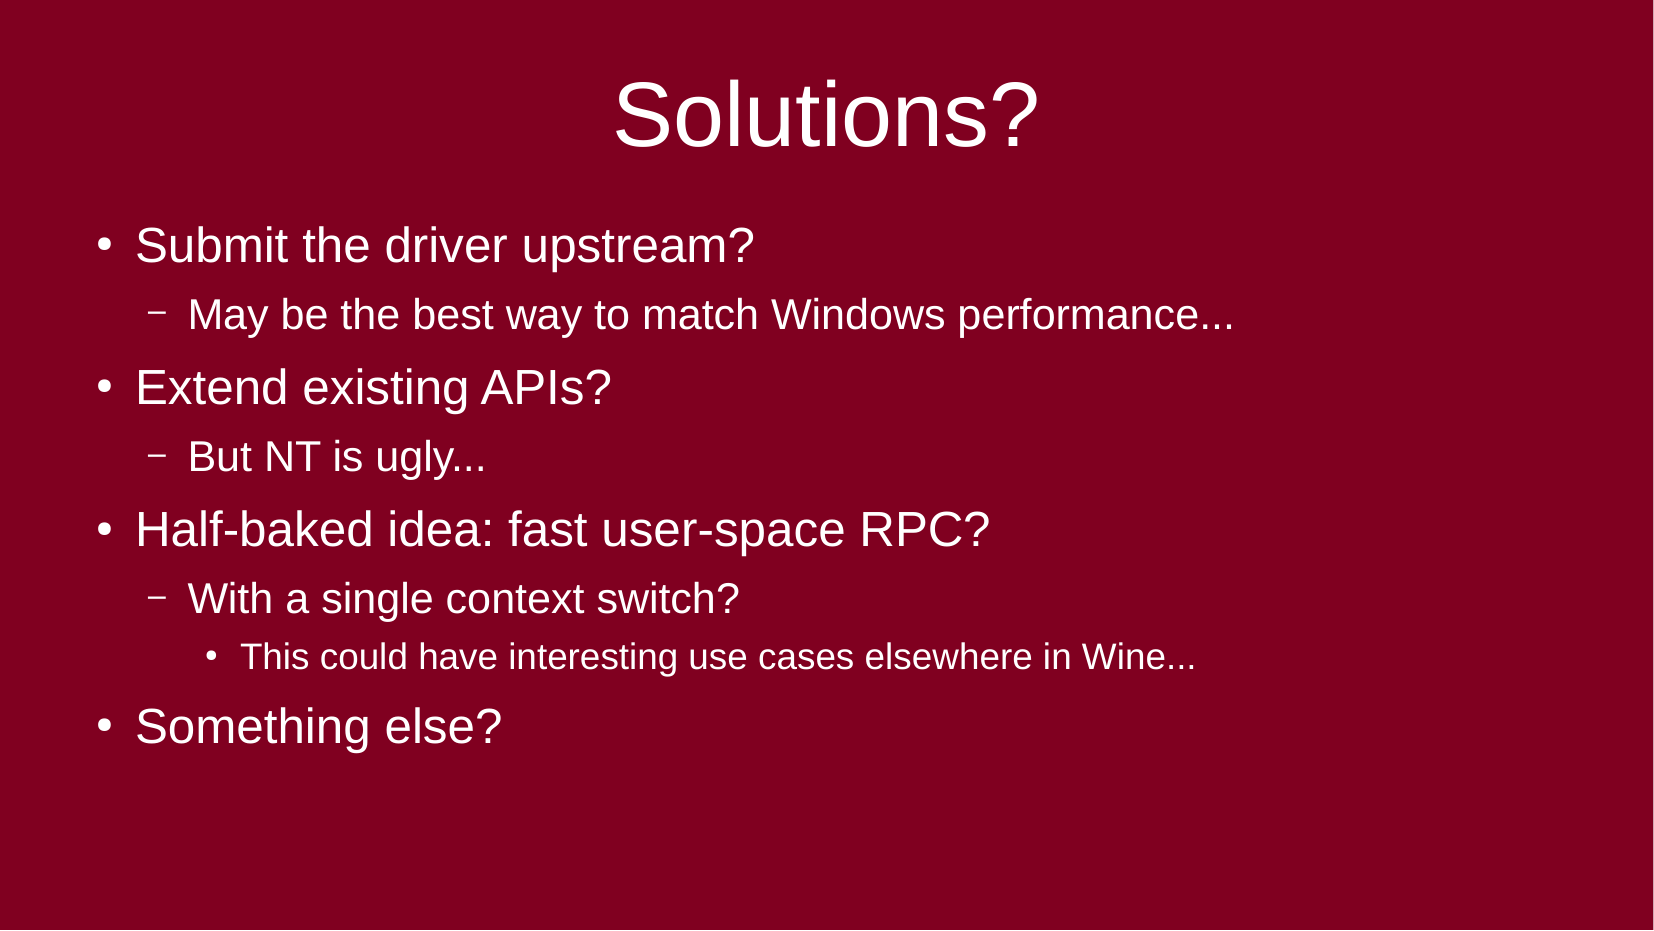

# Solutions?
Submit the driver upstream?
May be the best way to match Windows performance...
Extend existing APIs?
But NT is ugly...
Half-baked idea: fast user-space RPC?
With a single context switch?
This could have interesting use cases elsewhere in Wine...
Something else?